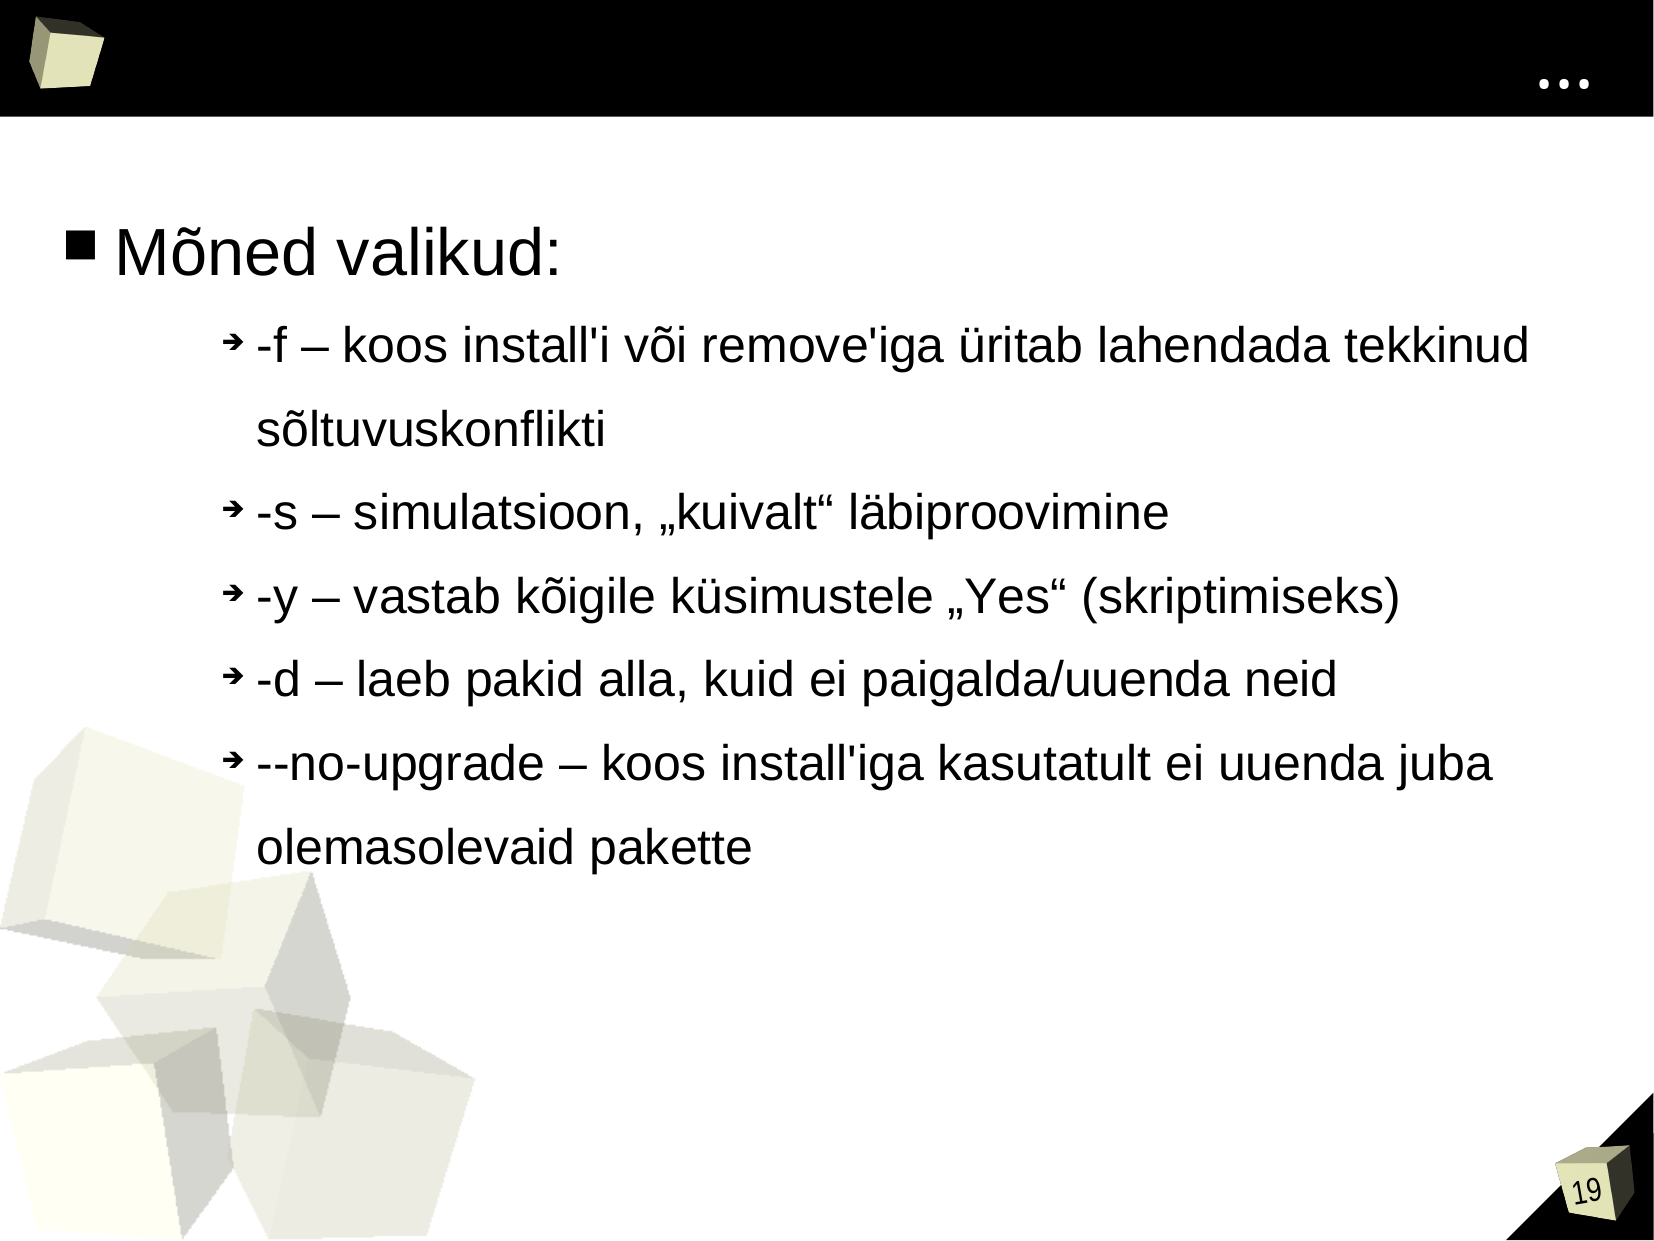

# ...
Mõned valikud:
-f – koos install'i või remove'iga üritab lahendada tekkinud sõltuvuskonflikti
-s – simulatsioon, „kuivalt“ läbiproovimine
-y – vastab kõigile küsimustele „Yes“ (skriptimiseks)
-d – laeb pakid alla, kuid ei paigalda/uuenda neid
--no-upgrade – koos install'iga kasutatult ei uuenda juba olemasolevaid pakette